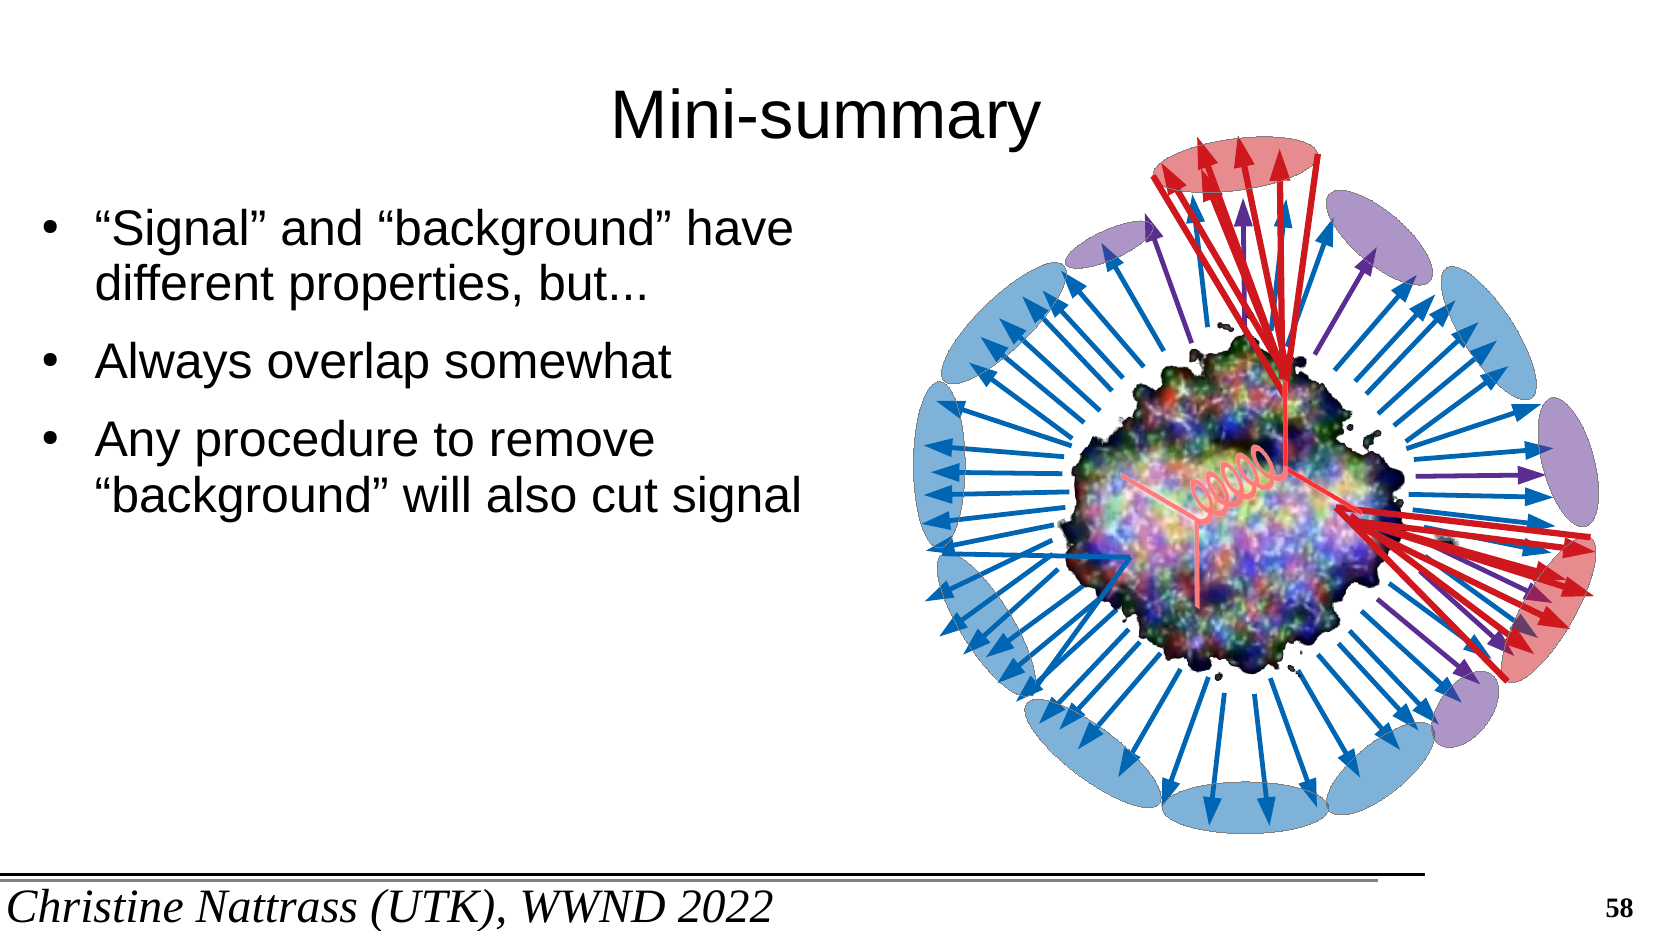

# Mini-summary
“Signal” and “background” have different properties, but...
Always overlap somewhat
Any procedure to remove “background” will also cut signal